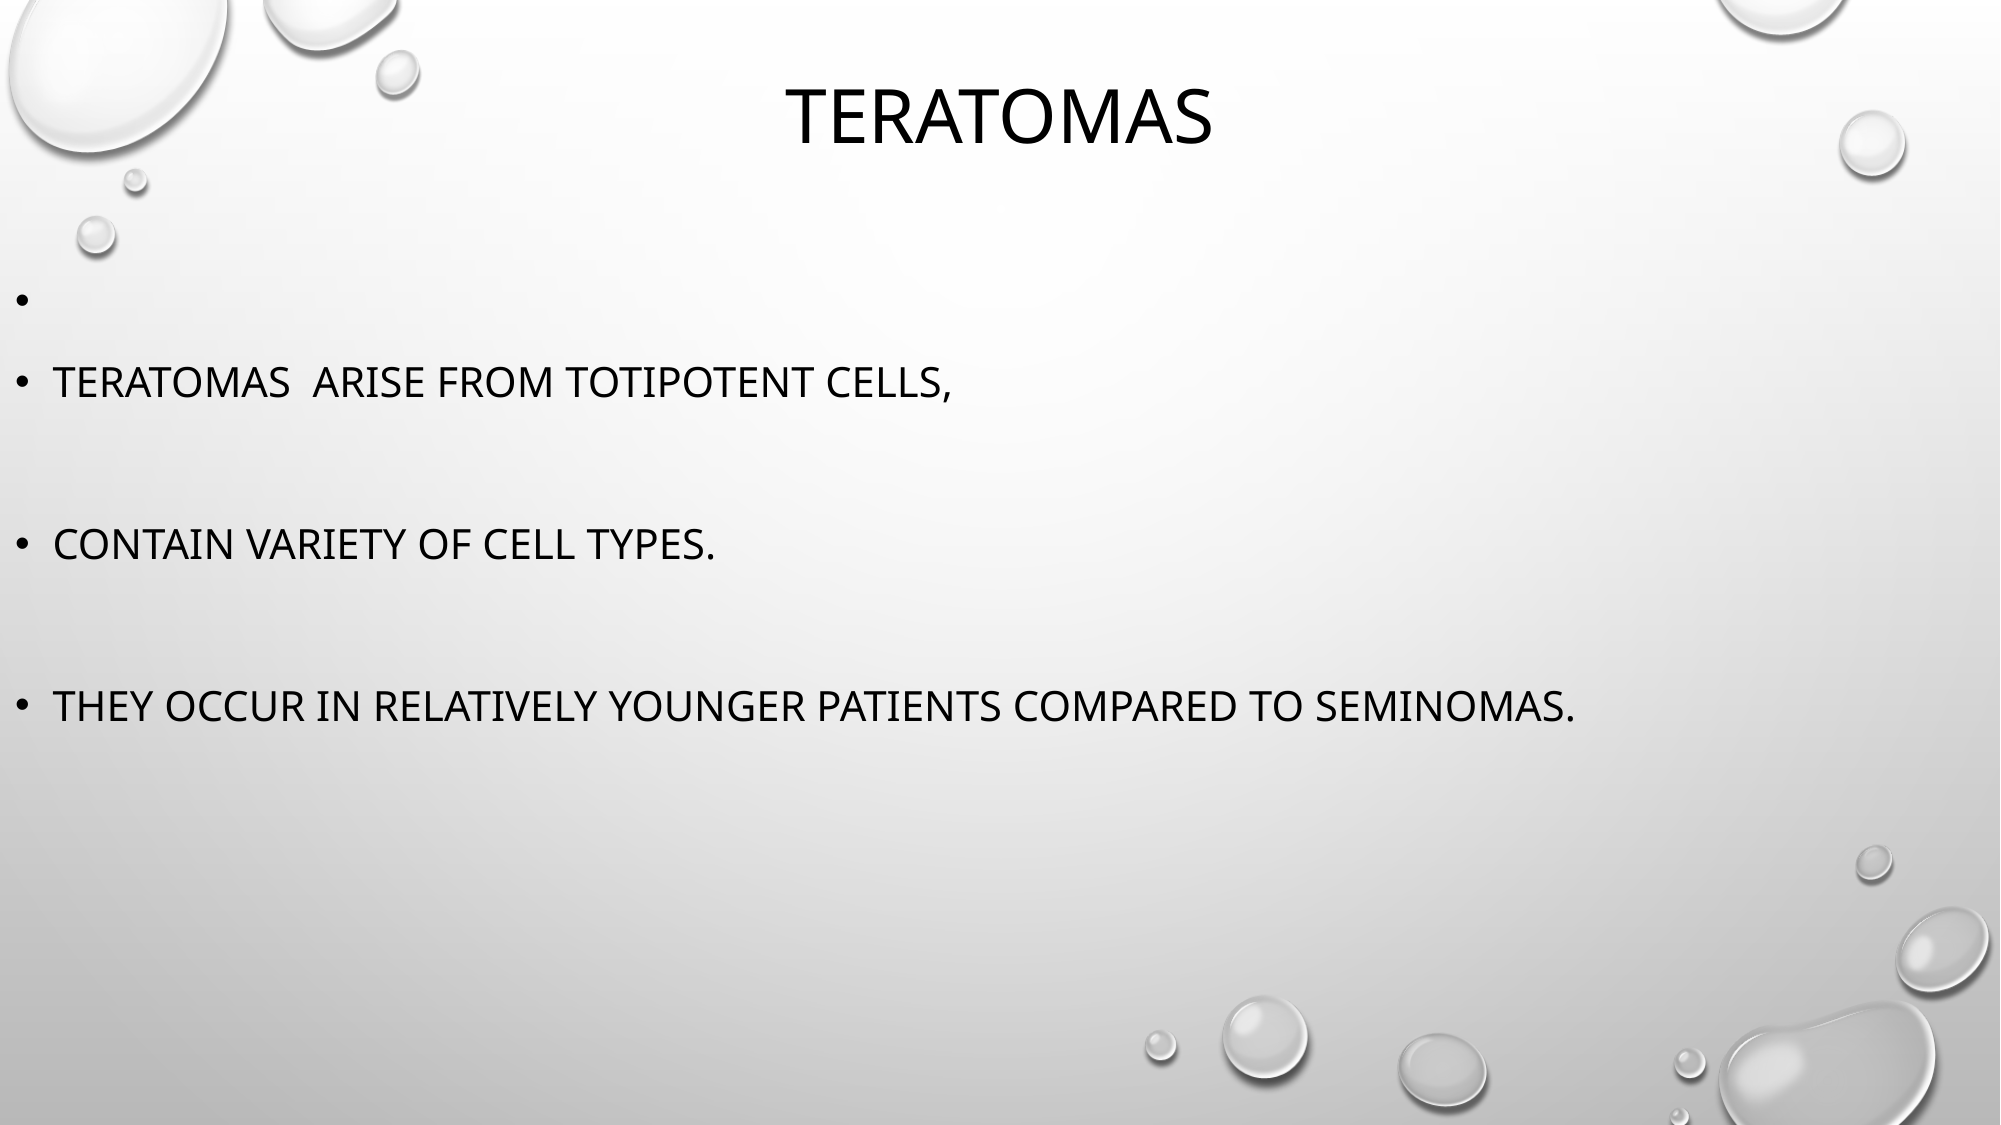

# Teratomas
Teratomas arise from Totipotent cells,
contain variety of cell types.
They occur in relatively younger patients compared to seminomas.